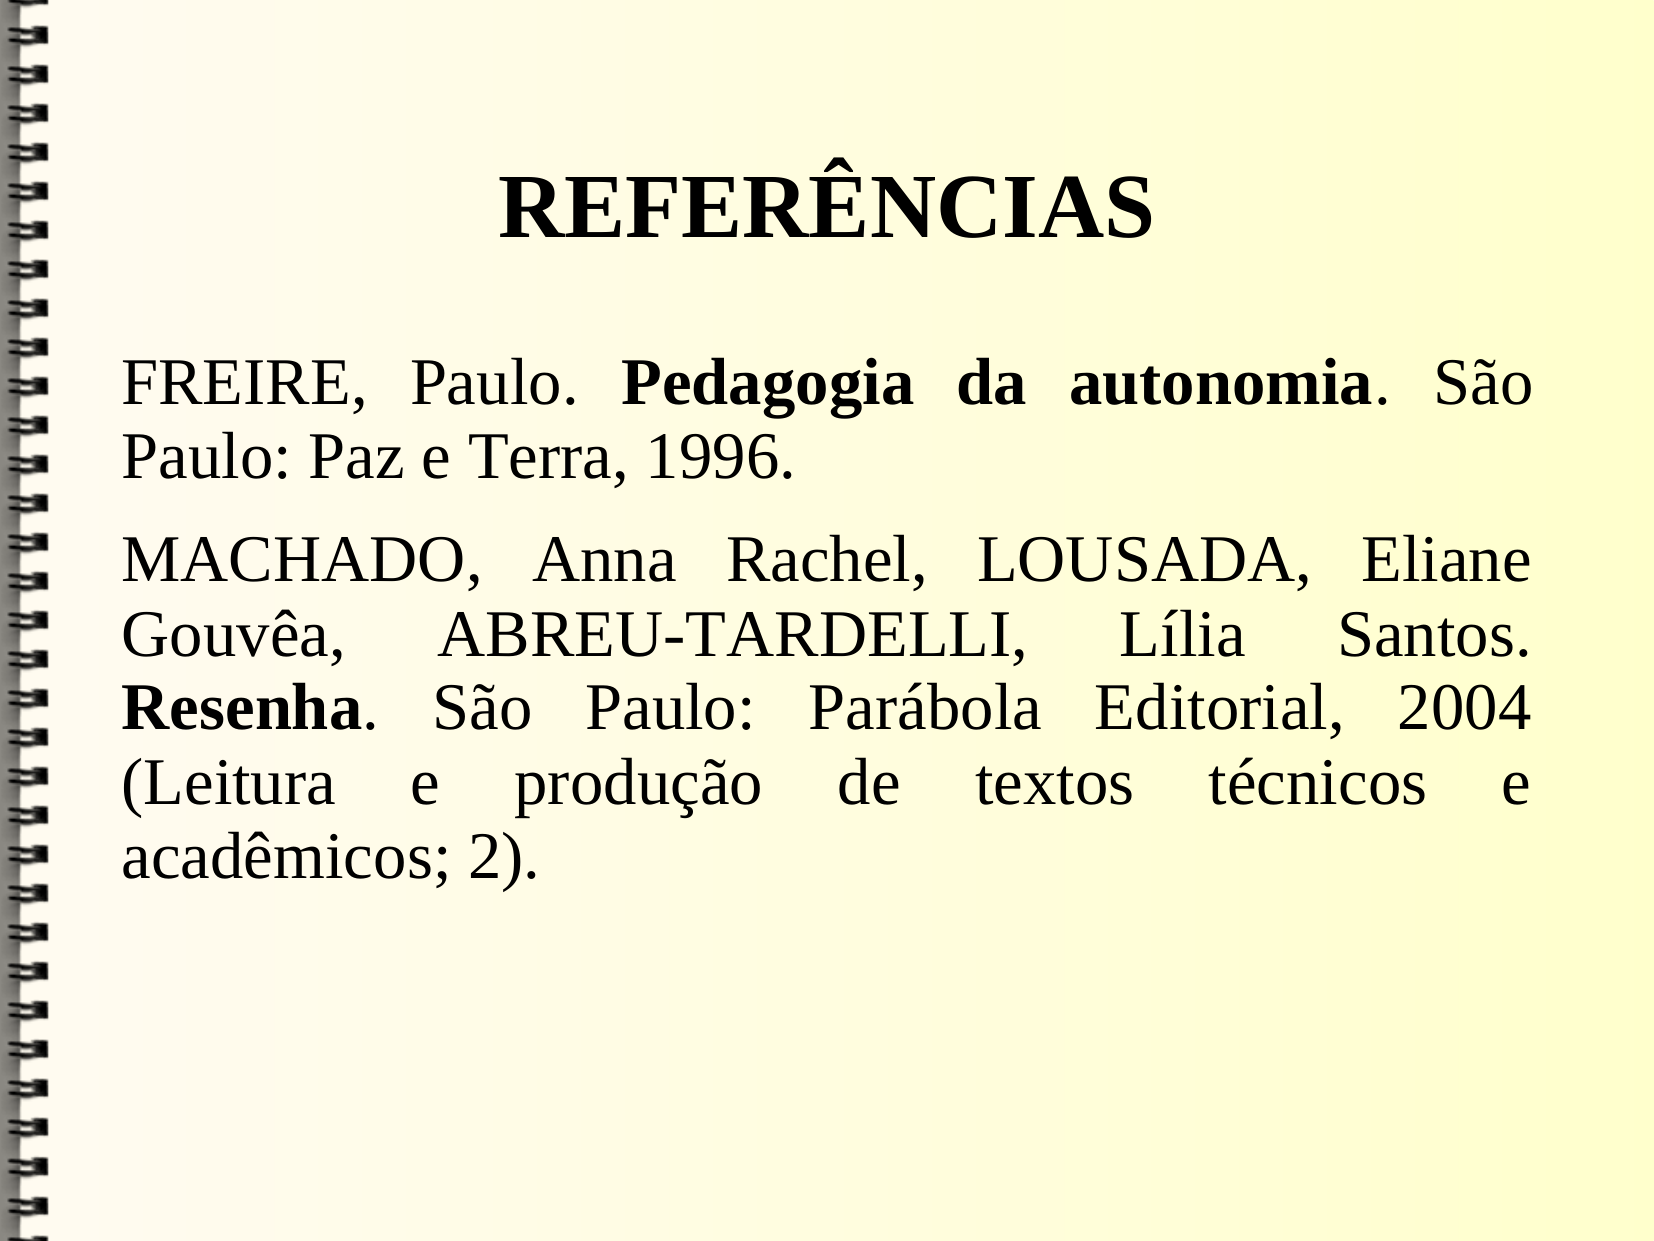

# REFERÊNCIAS
FREIRE, Paulo. Pedagogia da autonomia. São Paulo: Paz e Terra, 1996.
MACHADO, Anna Rachel, LOUSADA, Eliane Gouvêa, ABREU-TARDELLI, Lília Santos. Resenha. São Paulo: Parábola Editorial, 2004 (Leitura e produção de textos técnicos e acadêmicos; 2).